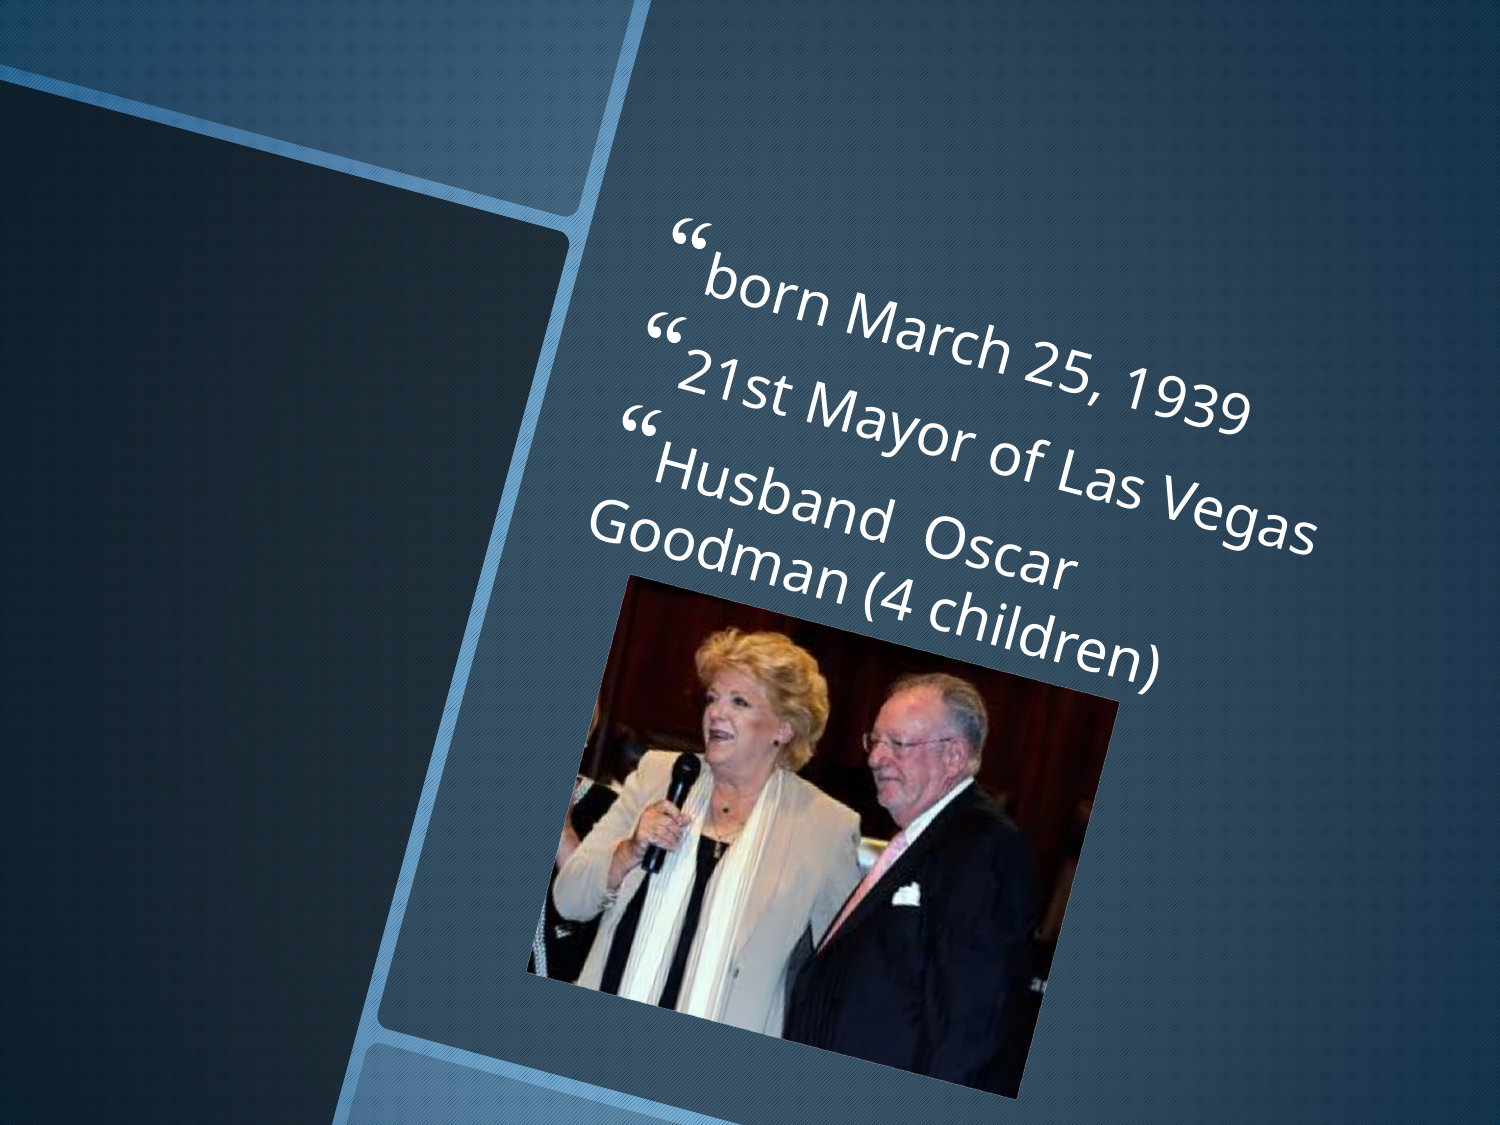

born March 25, 1939
21st Mayor of Las Vegas
Husband Oscar Goodman (4 children)
# Carolyn Goodman